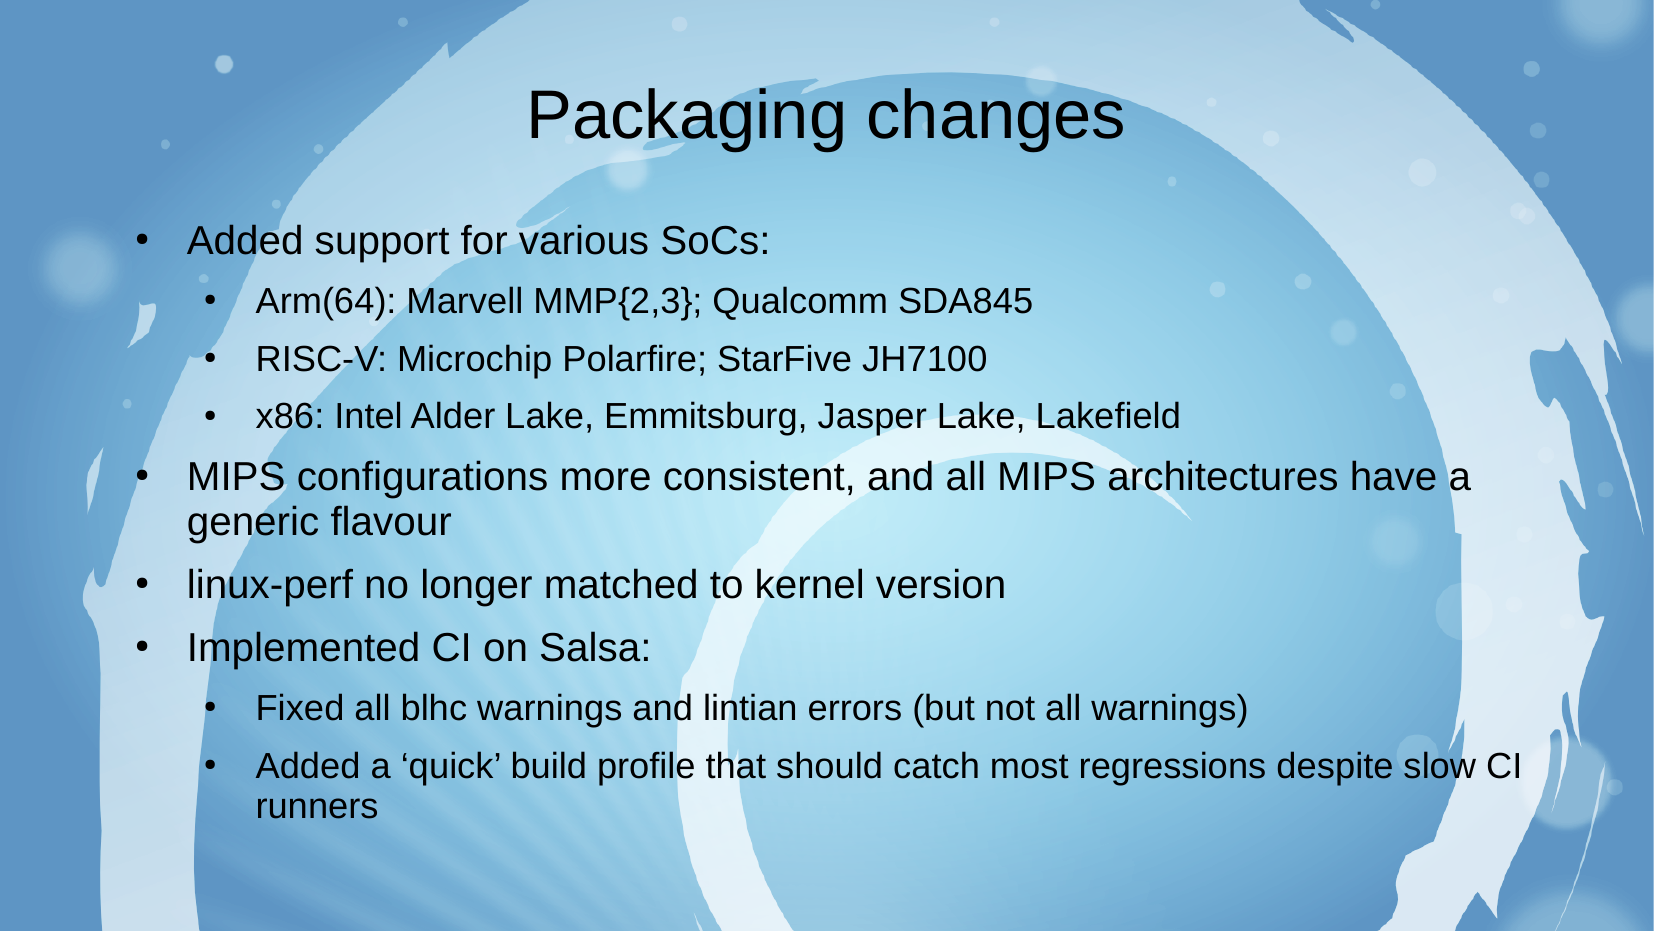

# Packaging changes
Added support for various SoCs:
Arm(64): Marvell MMP{2,3}; Qualcomm SDA845
RISC-V: Microchip Polarfire; StarFive JH7100
x86: Intel Alder Lake, Emmitsburg, Jasper Lake, Lakefield
MIPS configurations more consistent, and all MIPS architectures have a generic flavour
linux-perf no longer matched to kernel version
Implemented CI on Salsa:
Fixed all blhc warnings and lintian errors (but not all warnings)
Added a ‘quick’ build profile that should catch most regressions despite slow CI runners